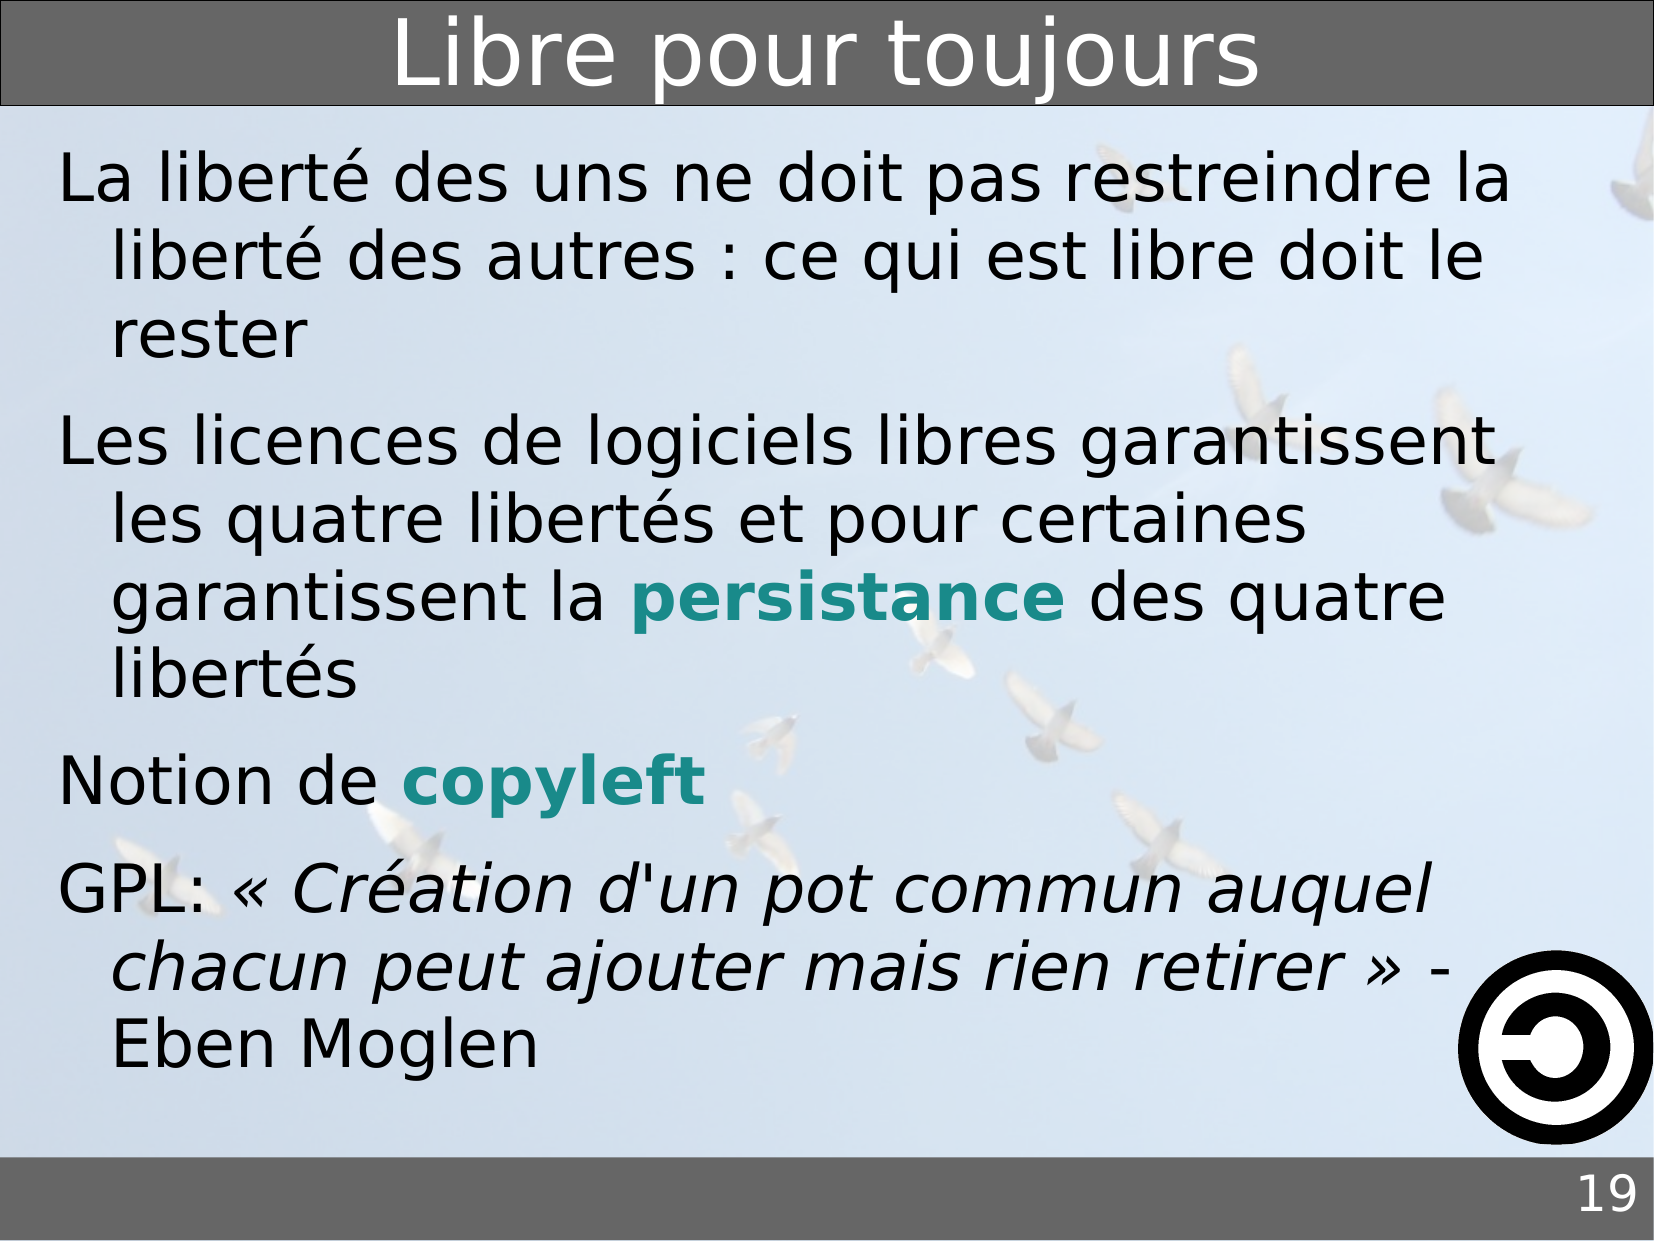

# Libre pour toujours
La liberté des uns ne doit pas restreindre la liberté des autres : ce qui est libre doit le rester
Les licences de logiciels libres garantissent les quatre libertés et pour certaines garantissent la persistance des quatre libertés
Notion de copyleft
GPL: « Création d'un pot commun auquel chacun peut ajouter mais rien retirer » - Eben Moglen